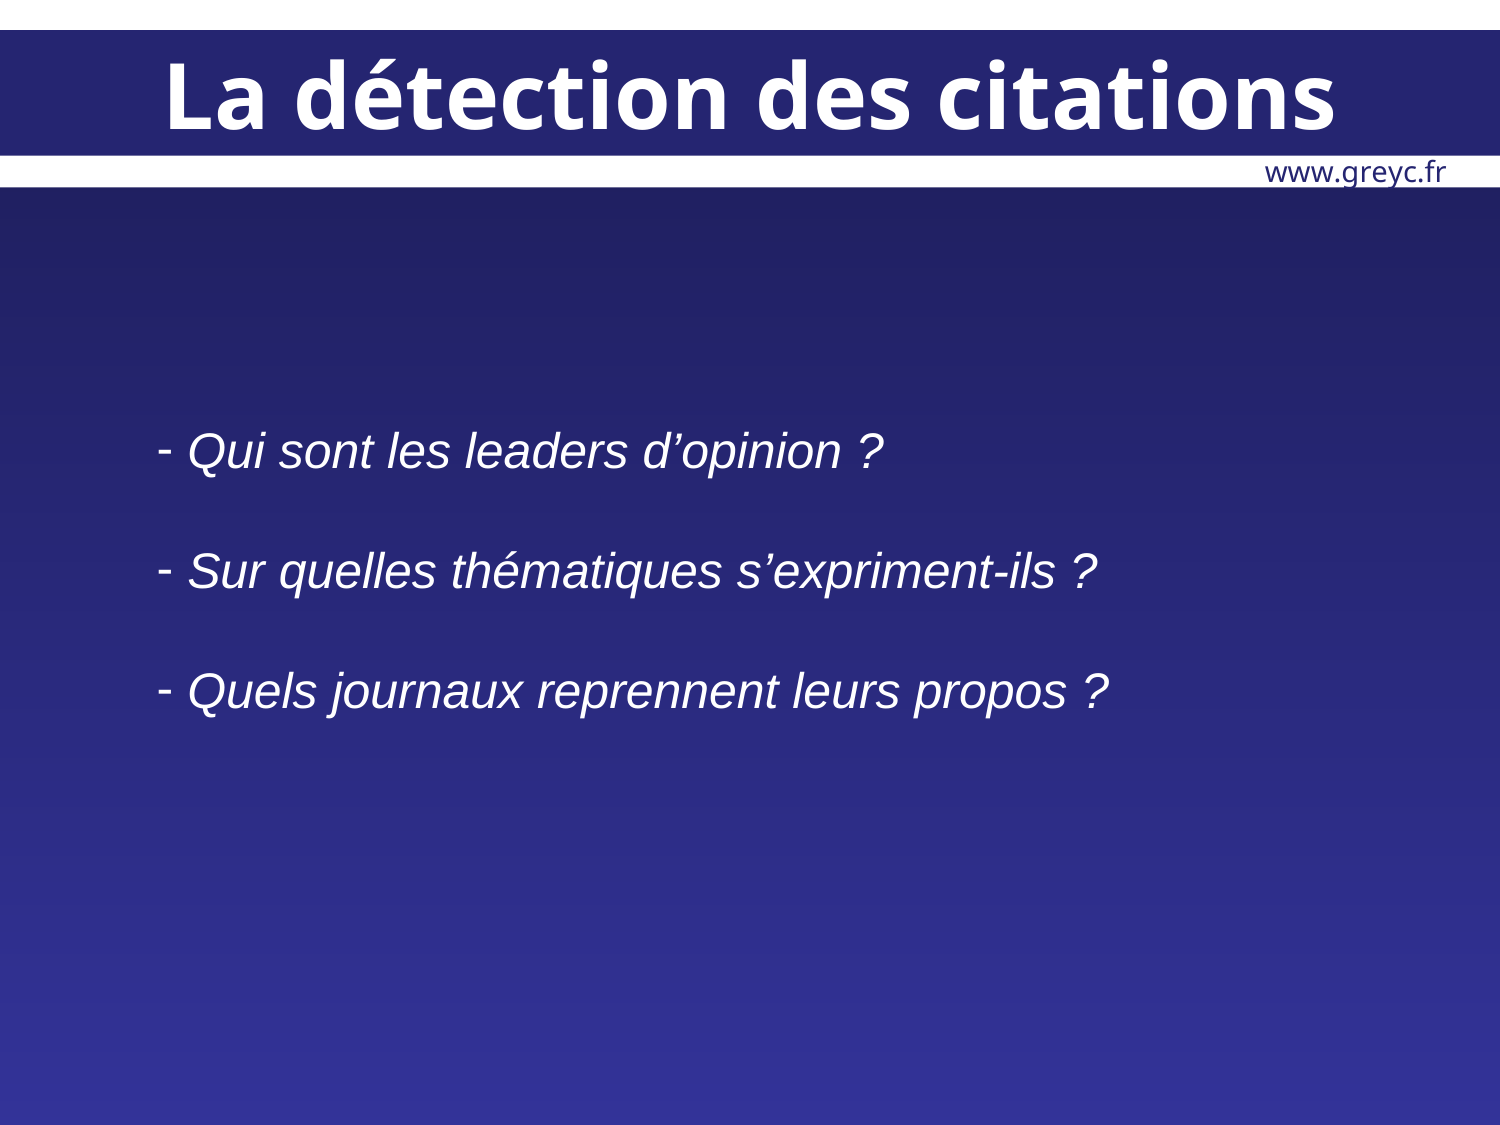

La détection des citations
www.greyc.fr
 Qui sont les leaders d’opinion ?
 Sur quelles thématiques s’expriment-ils ?
 Quels journaux reprennent leurs propos ?